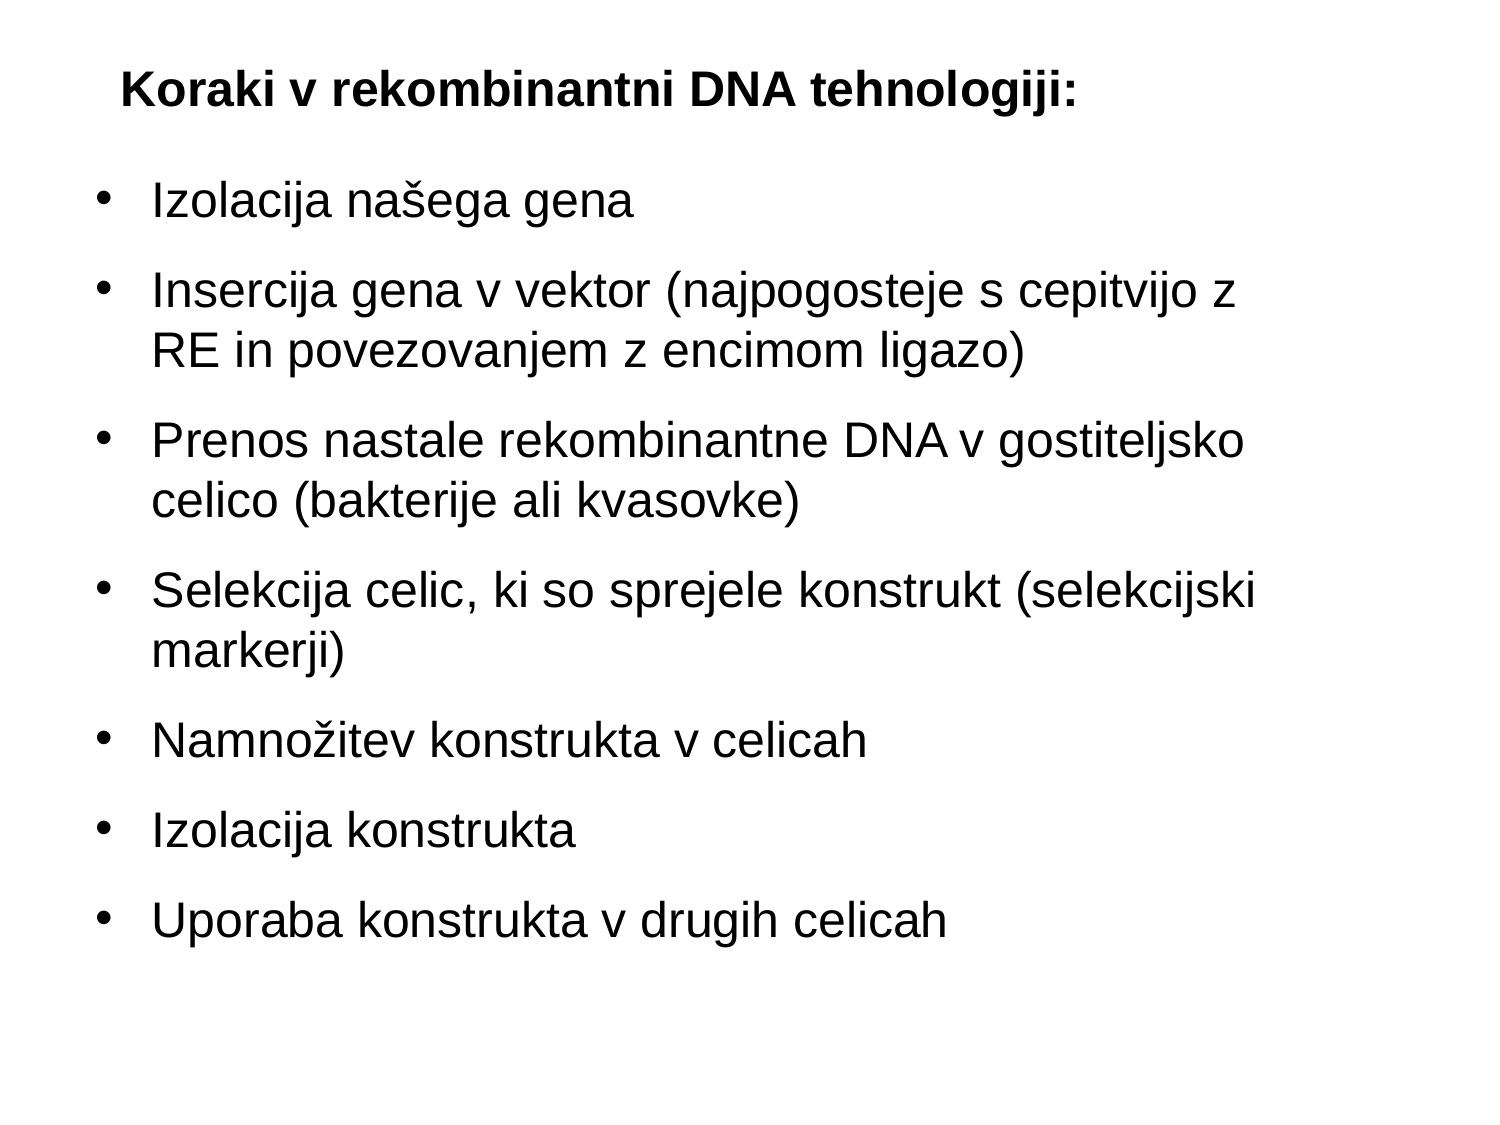

Koraki v rekombinantni DNA tehnologiji:
Izolacija našega gena
Insercija gena v vektor (najpogosteje s cepitvijo z RE in povezovanjem z encimom ligazo)
Prenos nastale rekombinantne DNA v gostiteljsko celico (bakterije ali kvasovke)
Selekcija celic, ki so sprejele konstrukt (selekcijski markerji)
Namnožitev konstrukta v celicah
Izolacija konstrukta
Uporaba konstrukta v drugih celicah